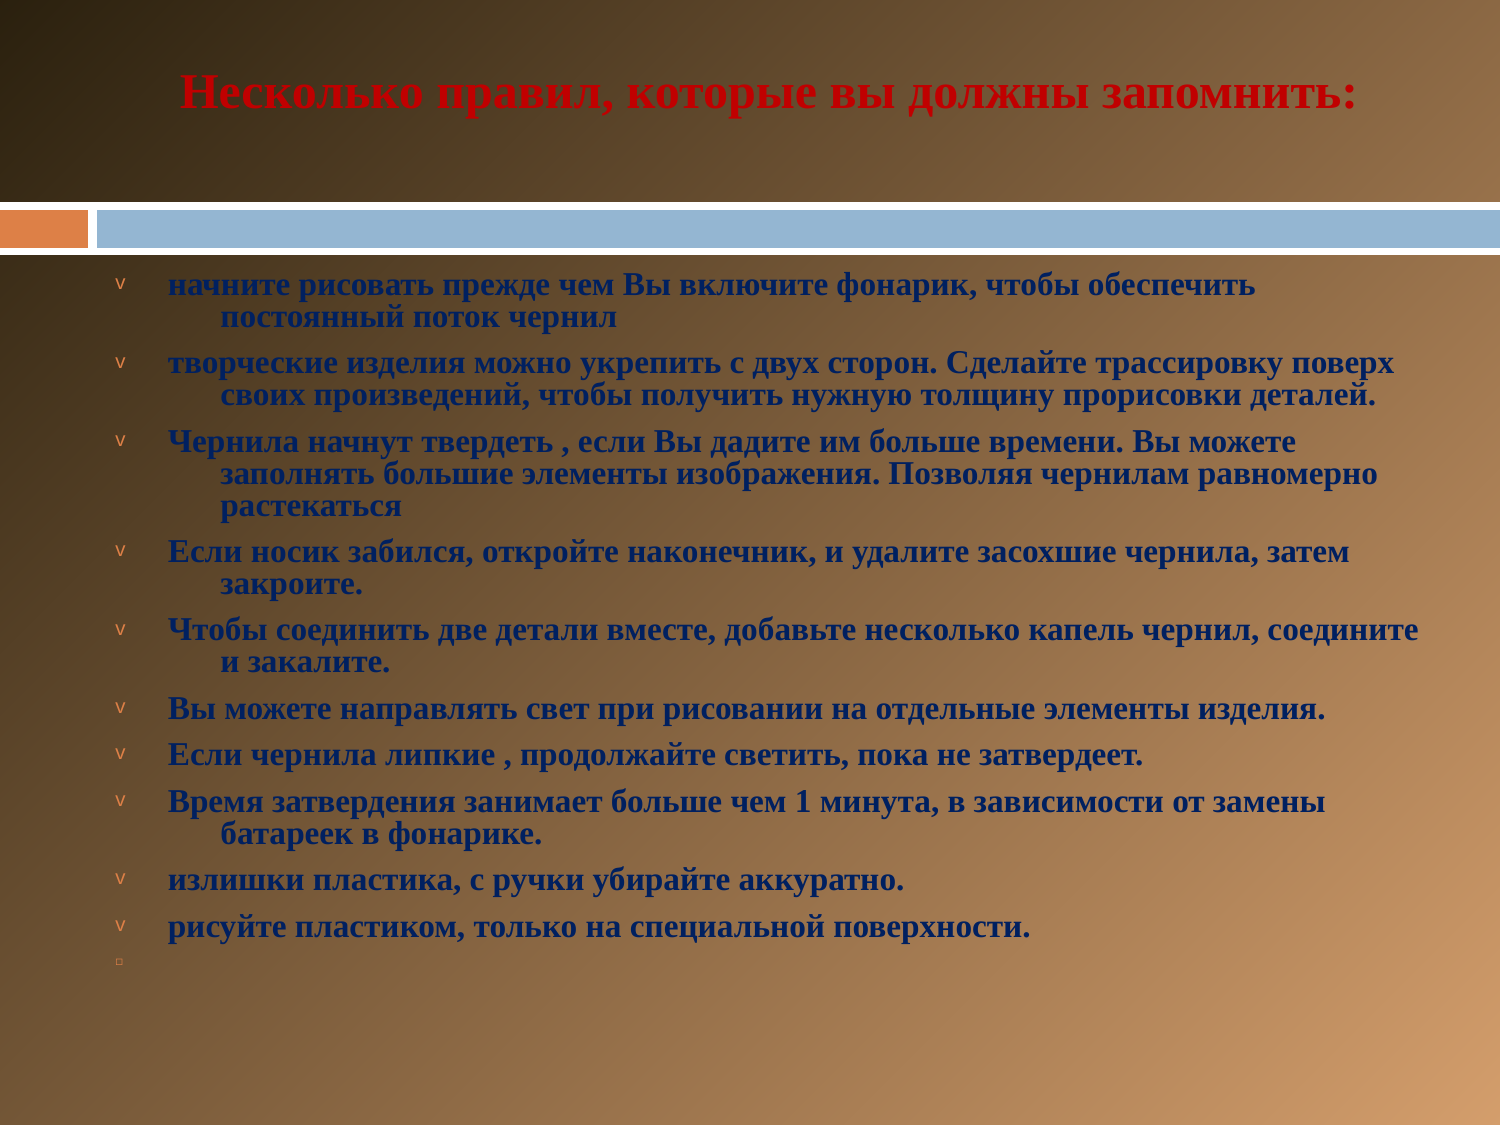

# Несколько правил, которые вы должны запомнить:
начните рисовать прежде чем Вы включите фонарик, чтобы обеспечить постоянный поток чернил
творческие изделия можно укрепить с двух сторон. Сделайте трассировку поверх своих произведений, чтобы получить нужную толщину прорисовки деталей.
Чернила начнут твердеть , если Вы дадите им больше времени. Вы можете заполнять большие элементы изображения. Позволяя чернилам равномерно растекаться
Если носик забился, откройте наконечник, и удалите засохшие чернила, затем закроите.
Чтобы соединить две детали вместе, добавьте несколько капель чернил, соедините и закалите.
Вы можете направлять свет при рисовании на отдельные элементы изделия.
Если чернила липкие , продолжайте светить, пока не затвердеет.
Время затвердения занимает больше чем 1 минута, в зависимости от замены батареек в фонарике.
излишки пластика, с ручки убирайте аккуратно.
рисуйте пластиком, только на специальной поверхности.